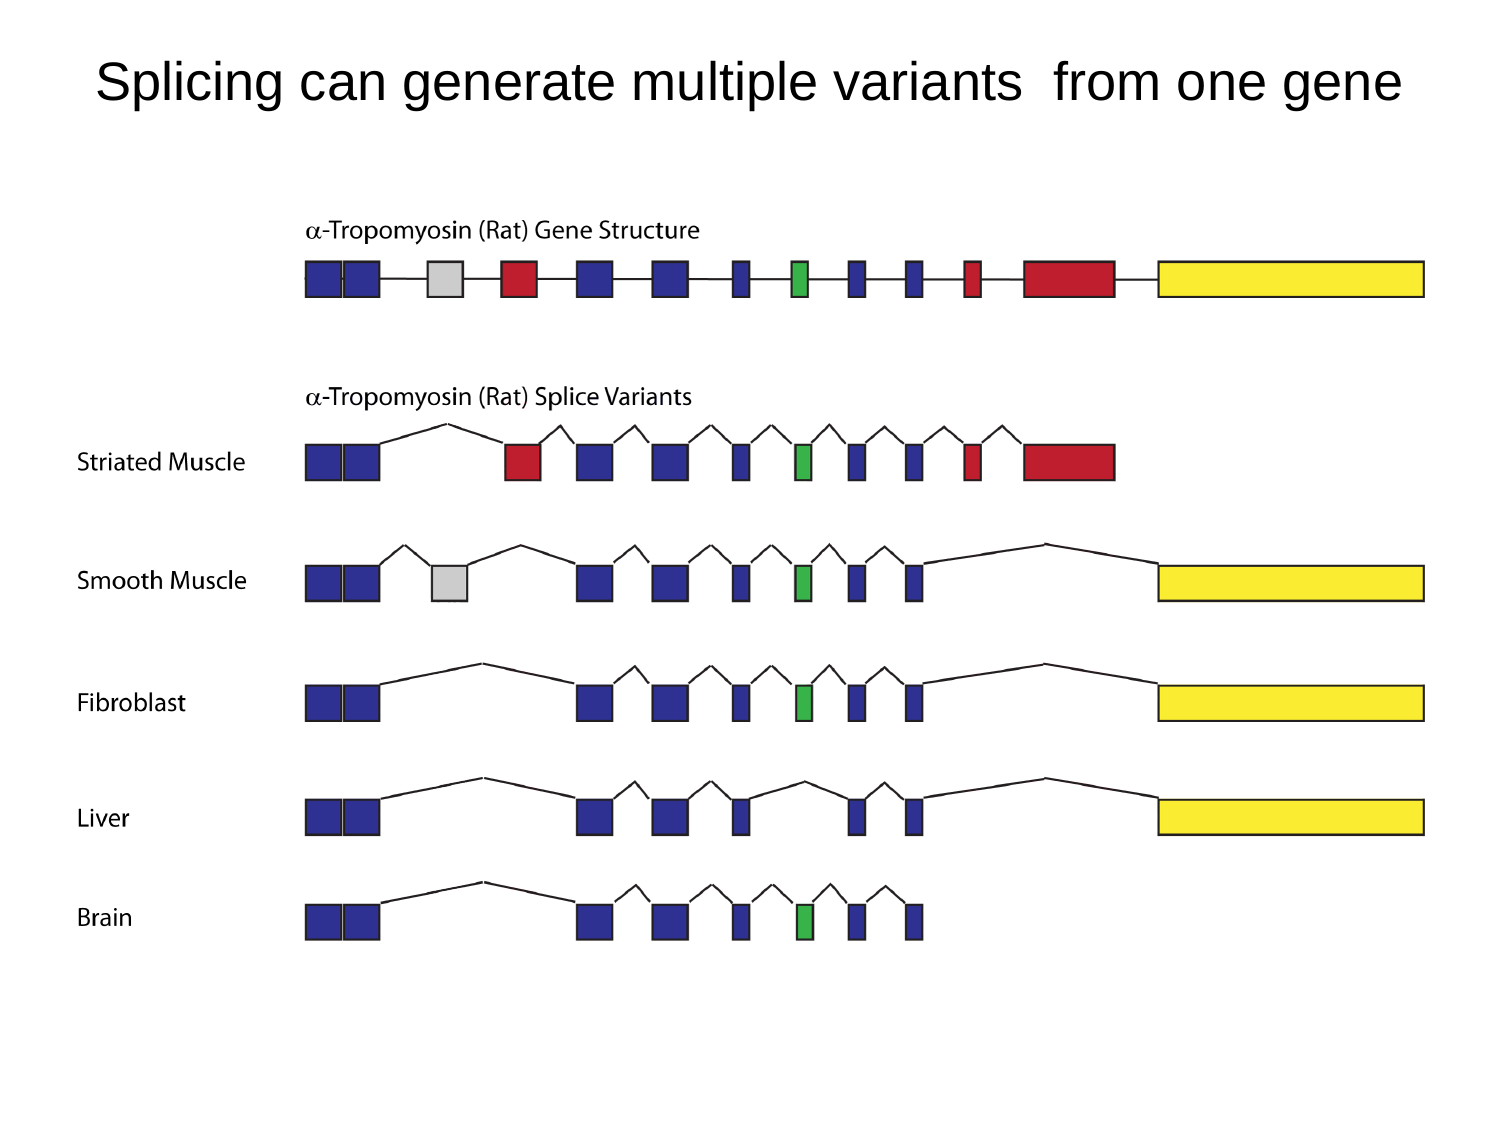

# Splicing can generate multiple variants from one gene